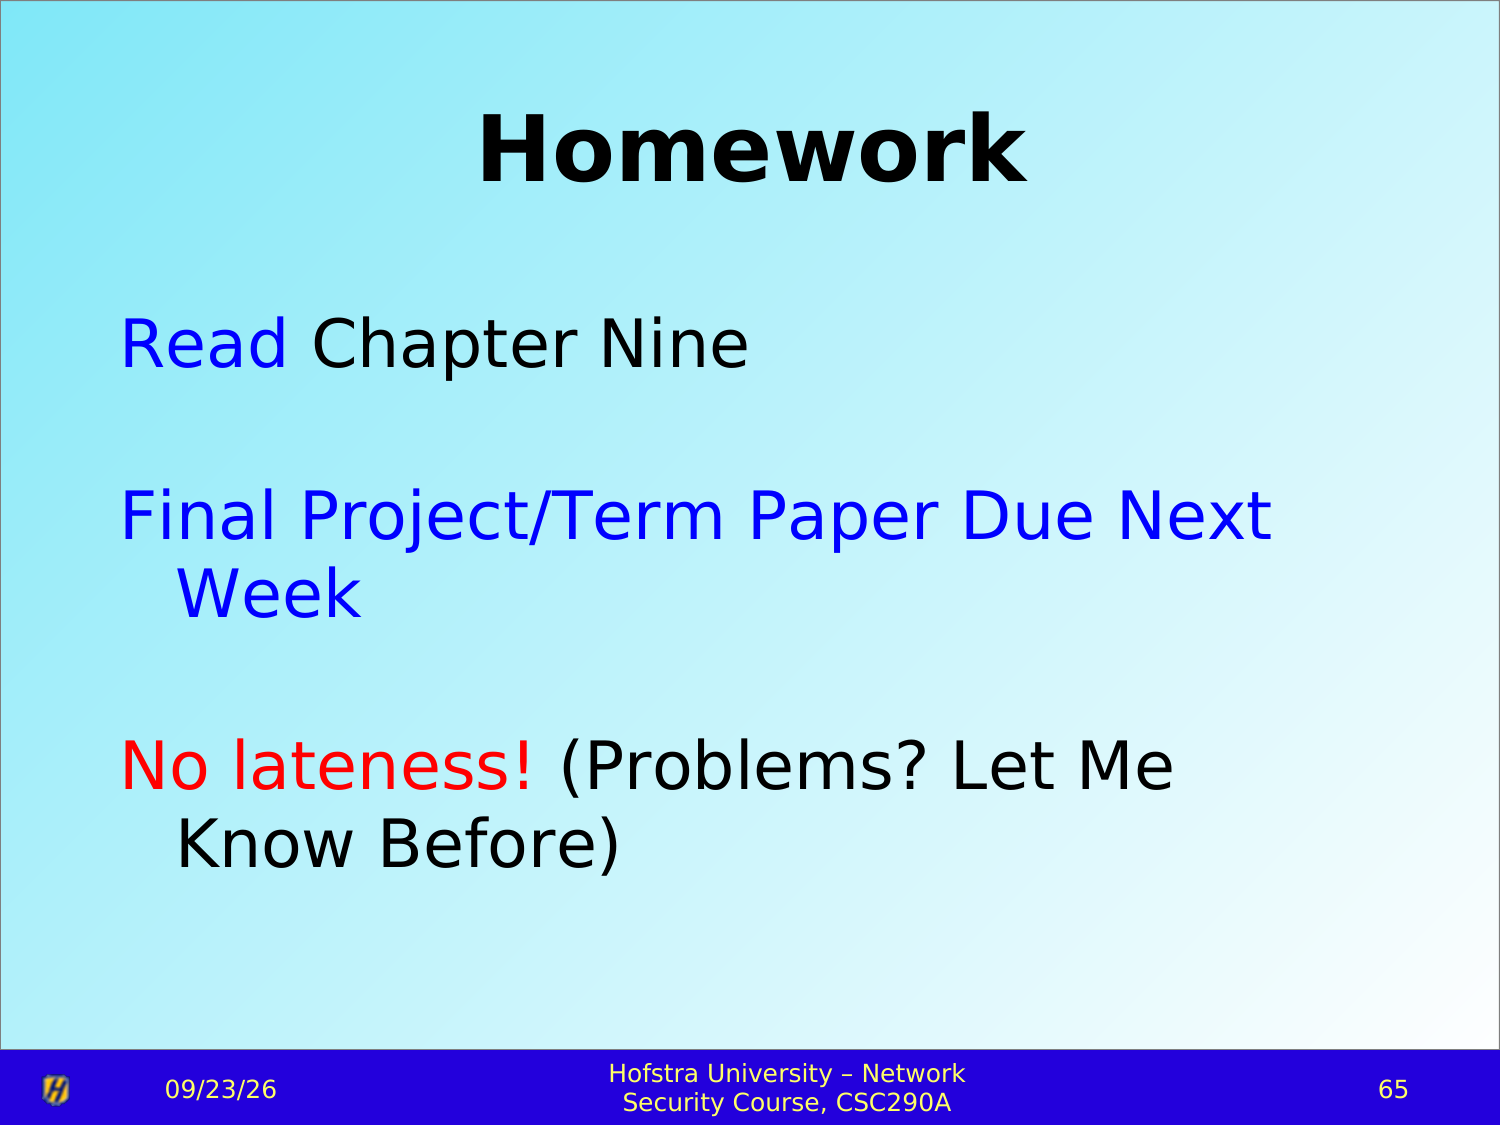

# Homework
Read Chapter Nine
Final Project/Term Paper Due Next Week
No lateness! (Problems? Let Me Know Before)
65